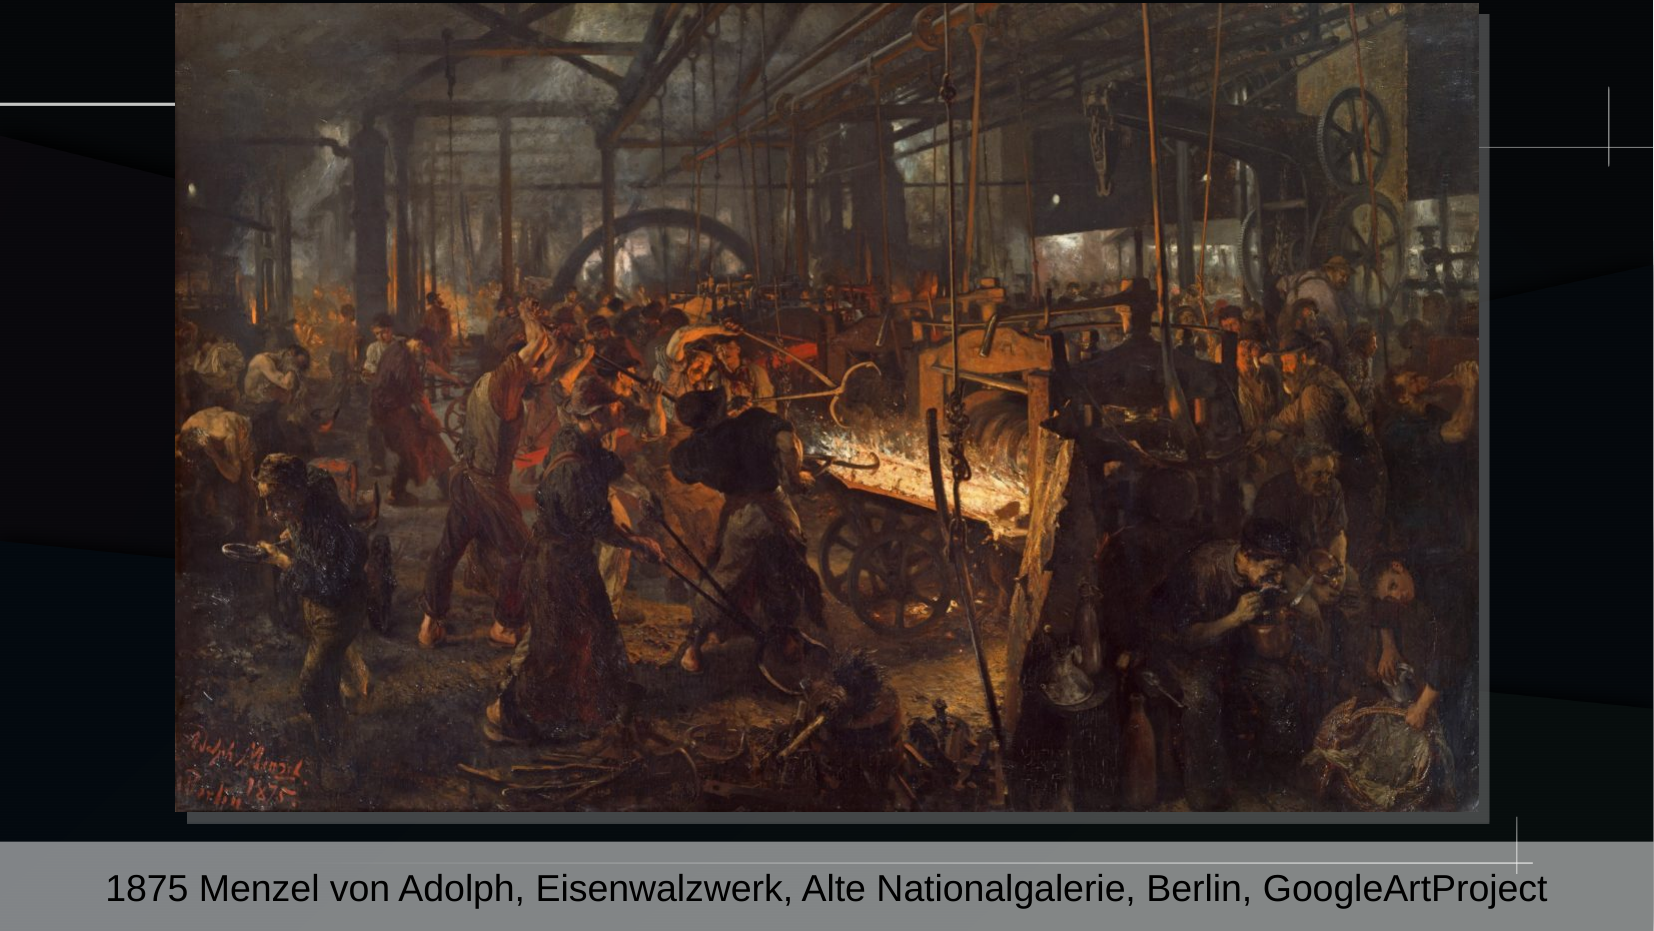

1875 Menzel von Adolph, Eisenwalzwerk, Alte Nationalgalerie, Berlin, GoogleArtProject